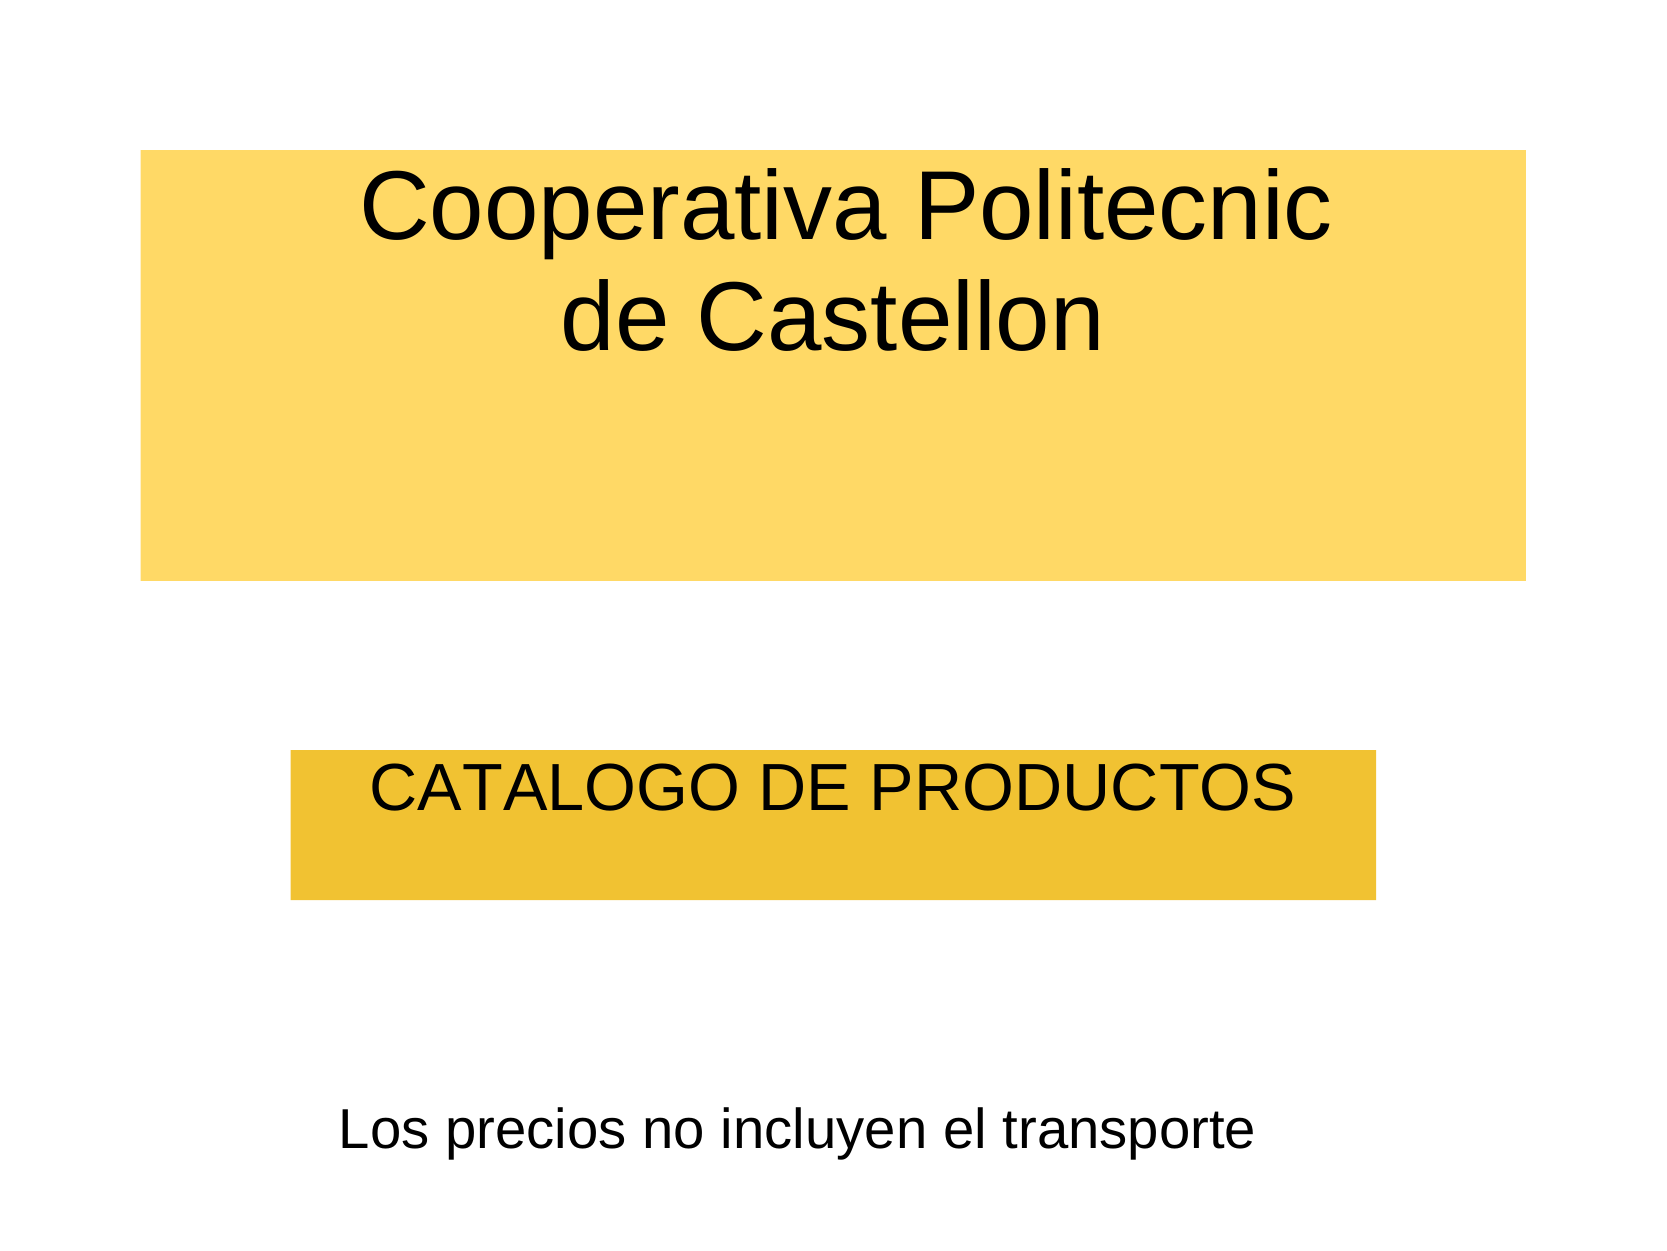

# Cooperativa Politecnic de Castellon
CATALOGO DE PRODUCTOS
Los precios no incluyen el transporte